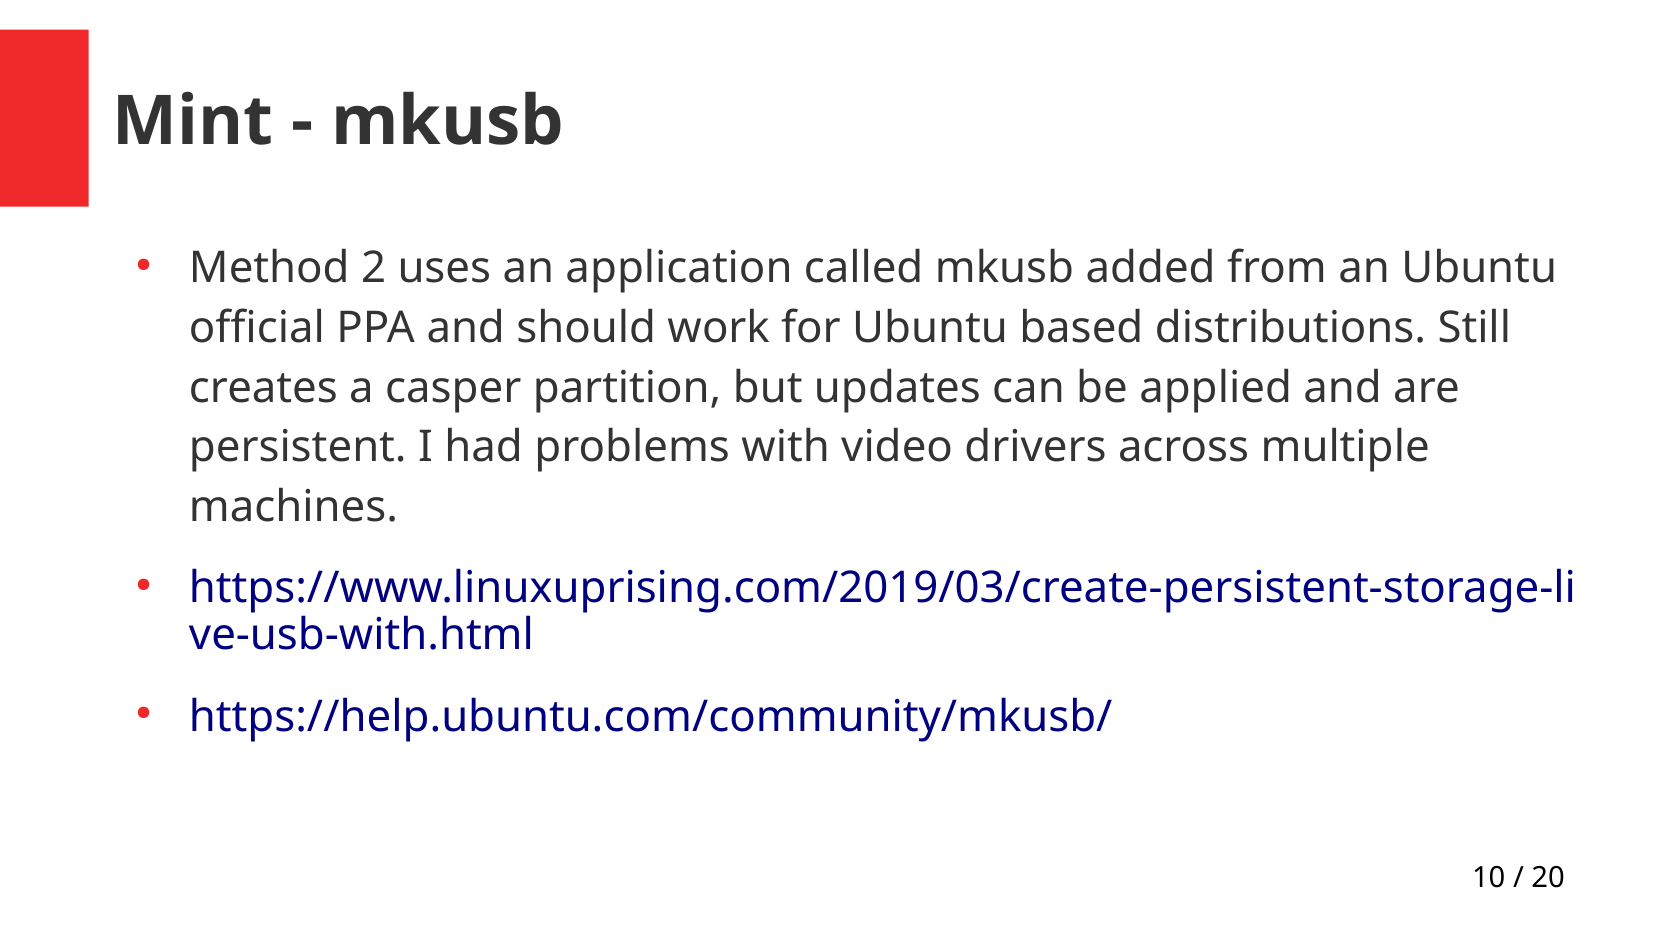

# Mint - mkusb
Method 2 uses an application called mkusb added from an Ubuntu official PPA and should work for Ubuntu based distributions. Still creates a casper partition, but updates can be applied and are persistent. I had problems with video drivers across multiple machines.
https://www.linuxuprising.com/2019/03/create-persistent-storage-live-usb-with.html
https://help.ubuntu.com/community/mkusb/
10